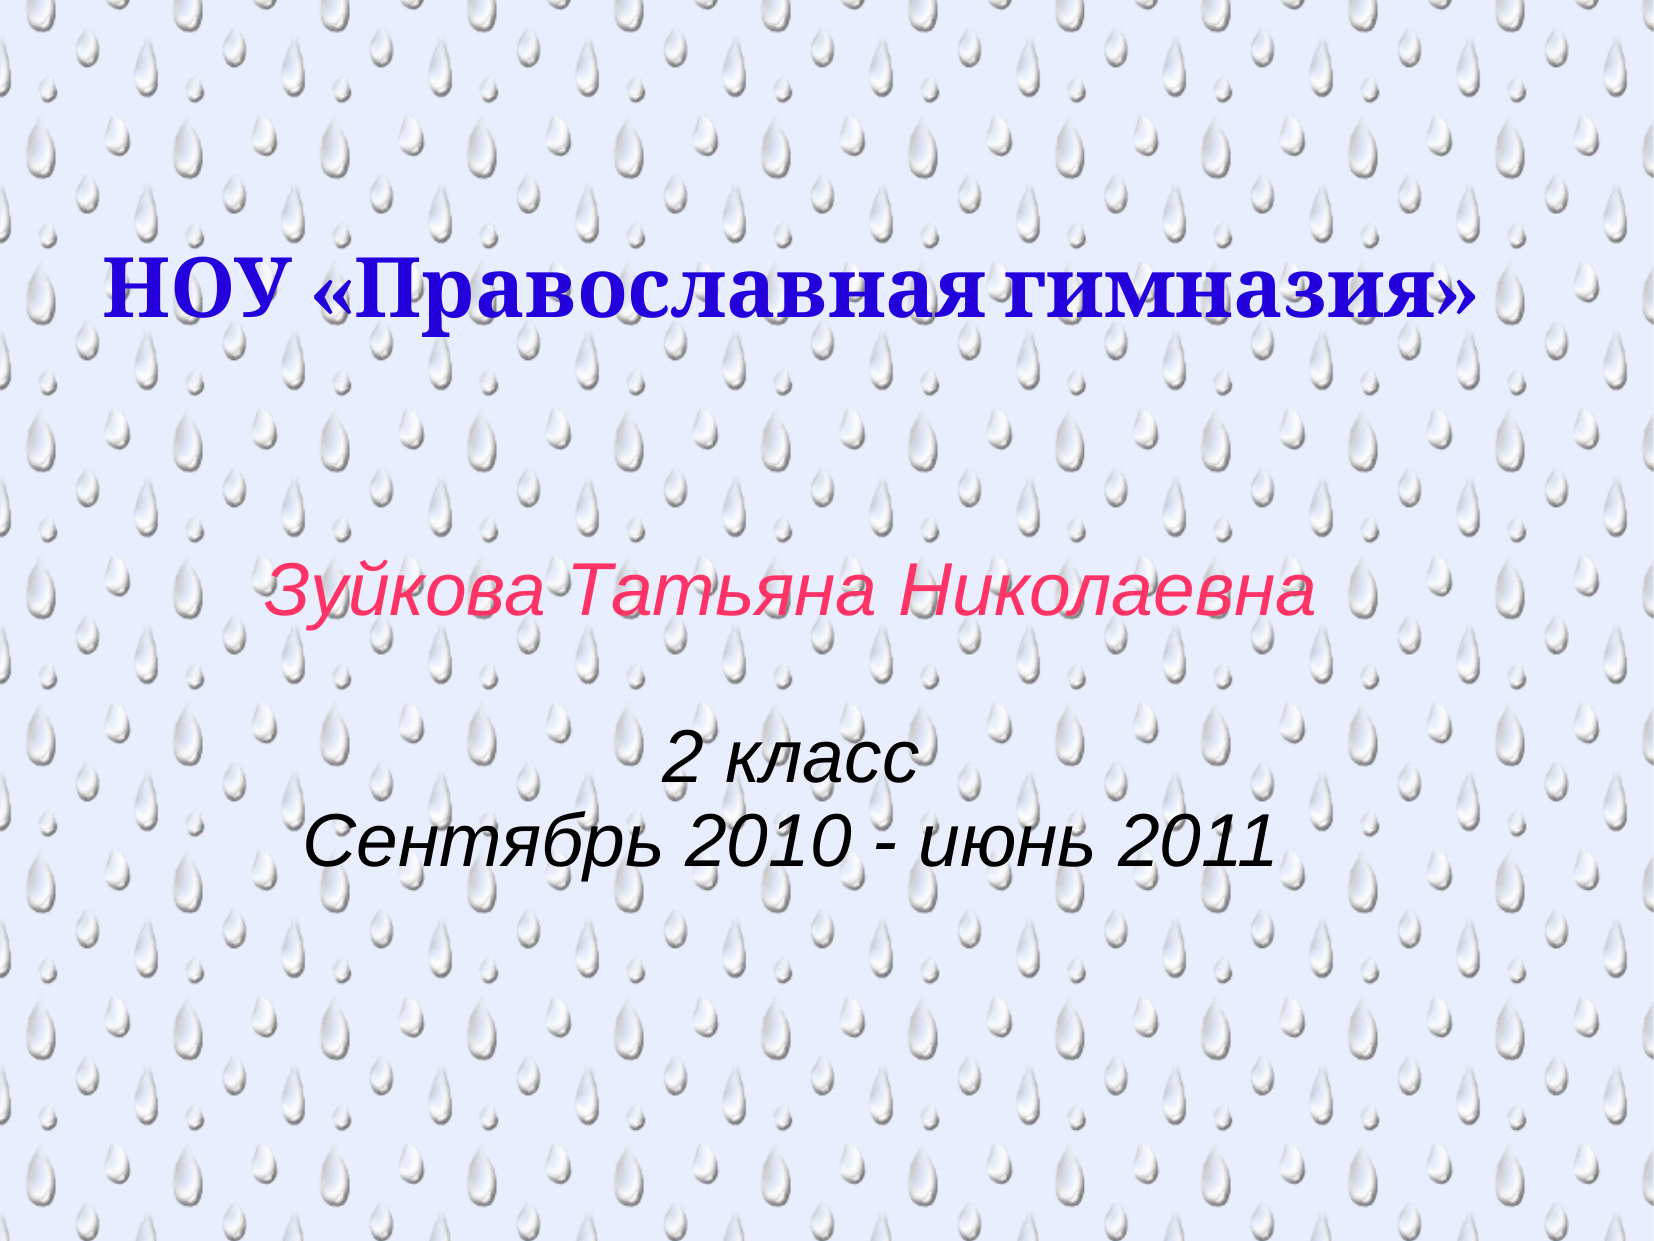

# НОУ «Православная гимназия»
Зуйкова Татьяна Николаевна
2 класс
Сентябрь 2010 - июнь 2011